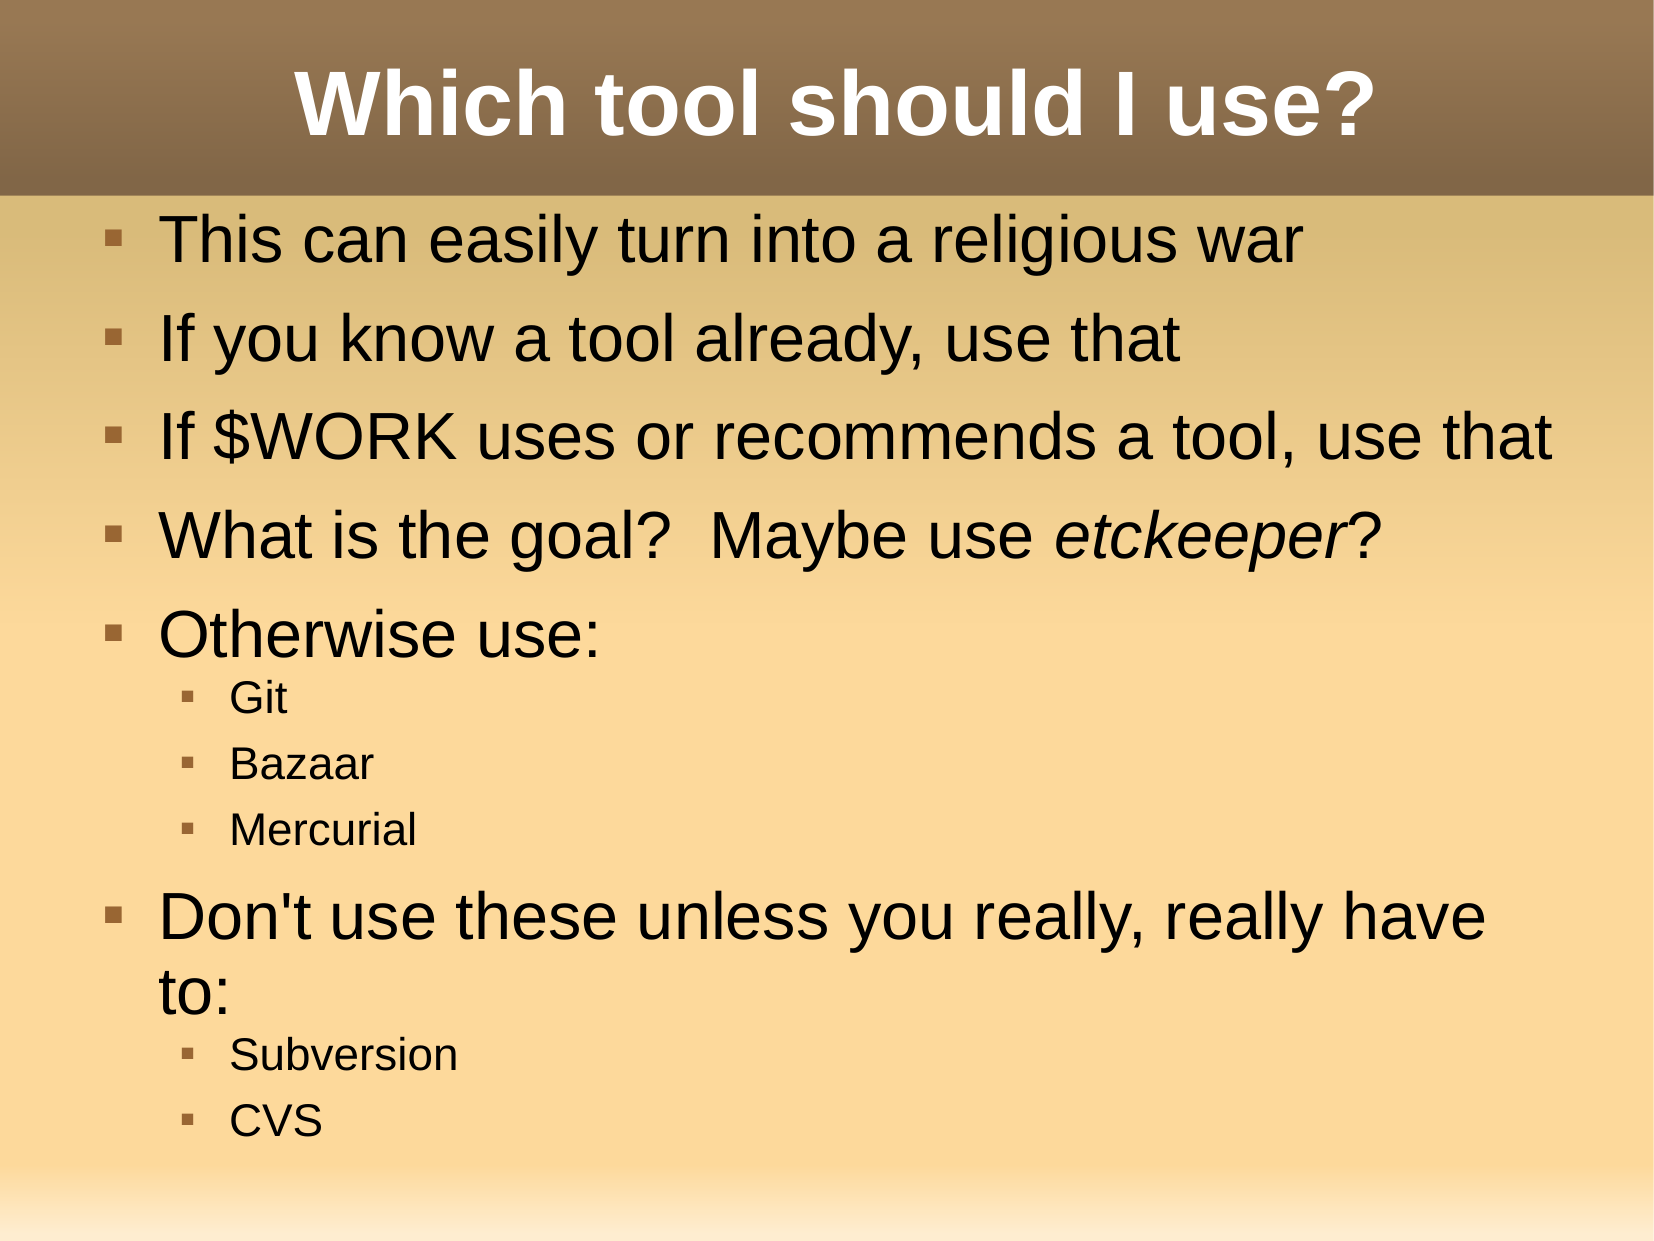

# Which tool should I use?
This can easily turn into a religious war
If you know a tool already, use that
If $WORK uses or recommends a tool, use that
What is the goal? Maybe use etckeeper?
Otherwise use:
Git
Bazaar
Mercurial
Don't use these unless you really, really have to:
Subversion
CVS